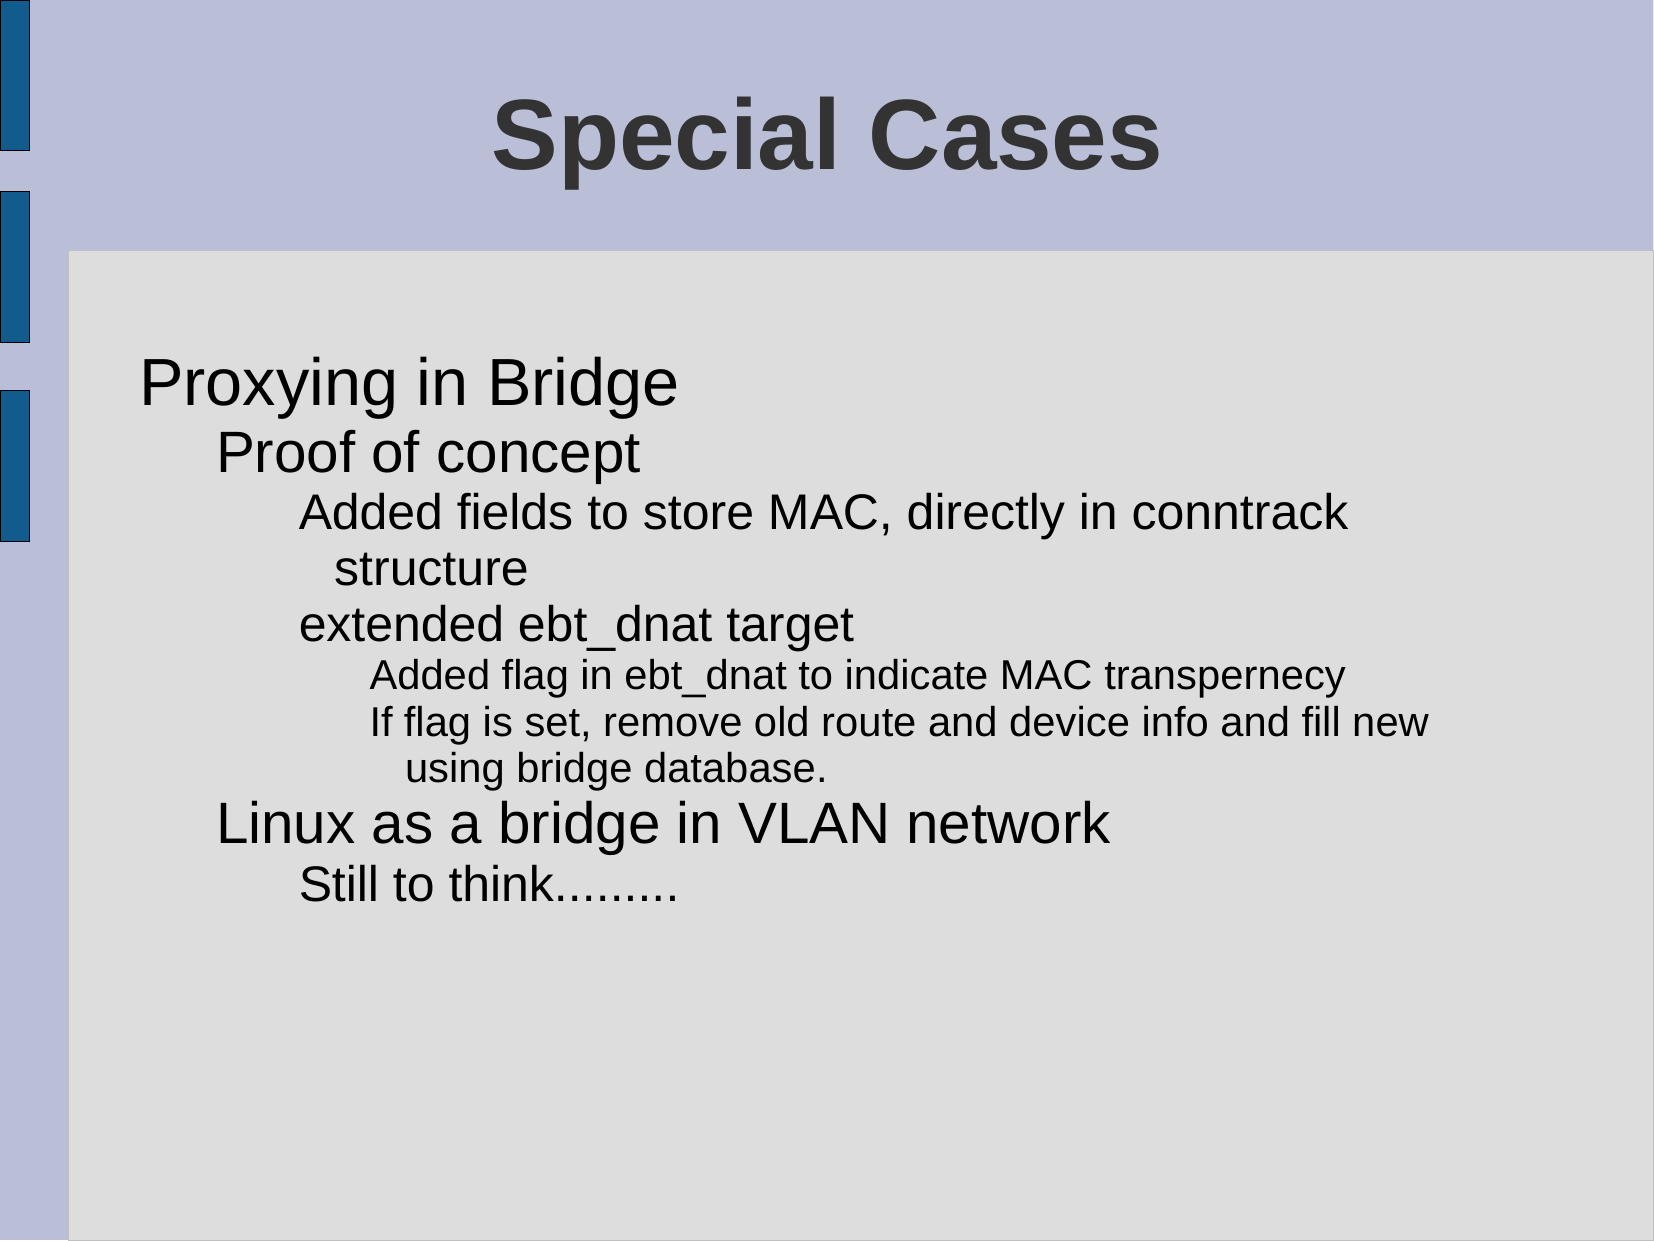

# Special Cases
Proxying in Bridge
Proof of concept
Added fields to store MAC, directly in conntrack structure
extended ebt_dnat target
Added flag in ebt_dnat to indicate MAC transpernecy
If flag is set, remove old route and device info and fill new using bridge database.
Linux as a bridge in VLAN network
Still to think.........